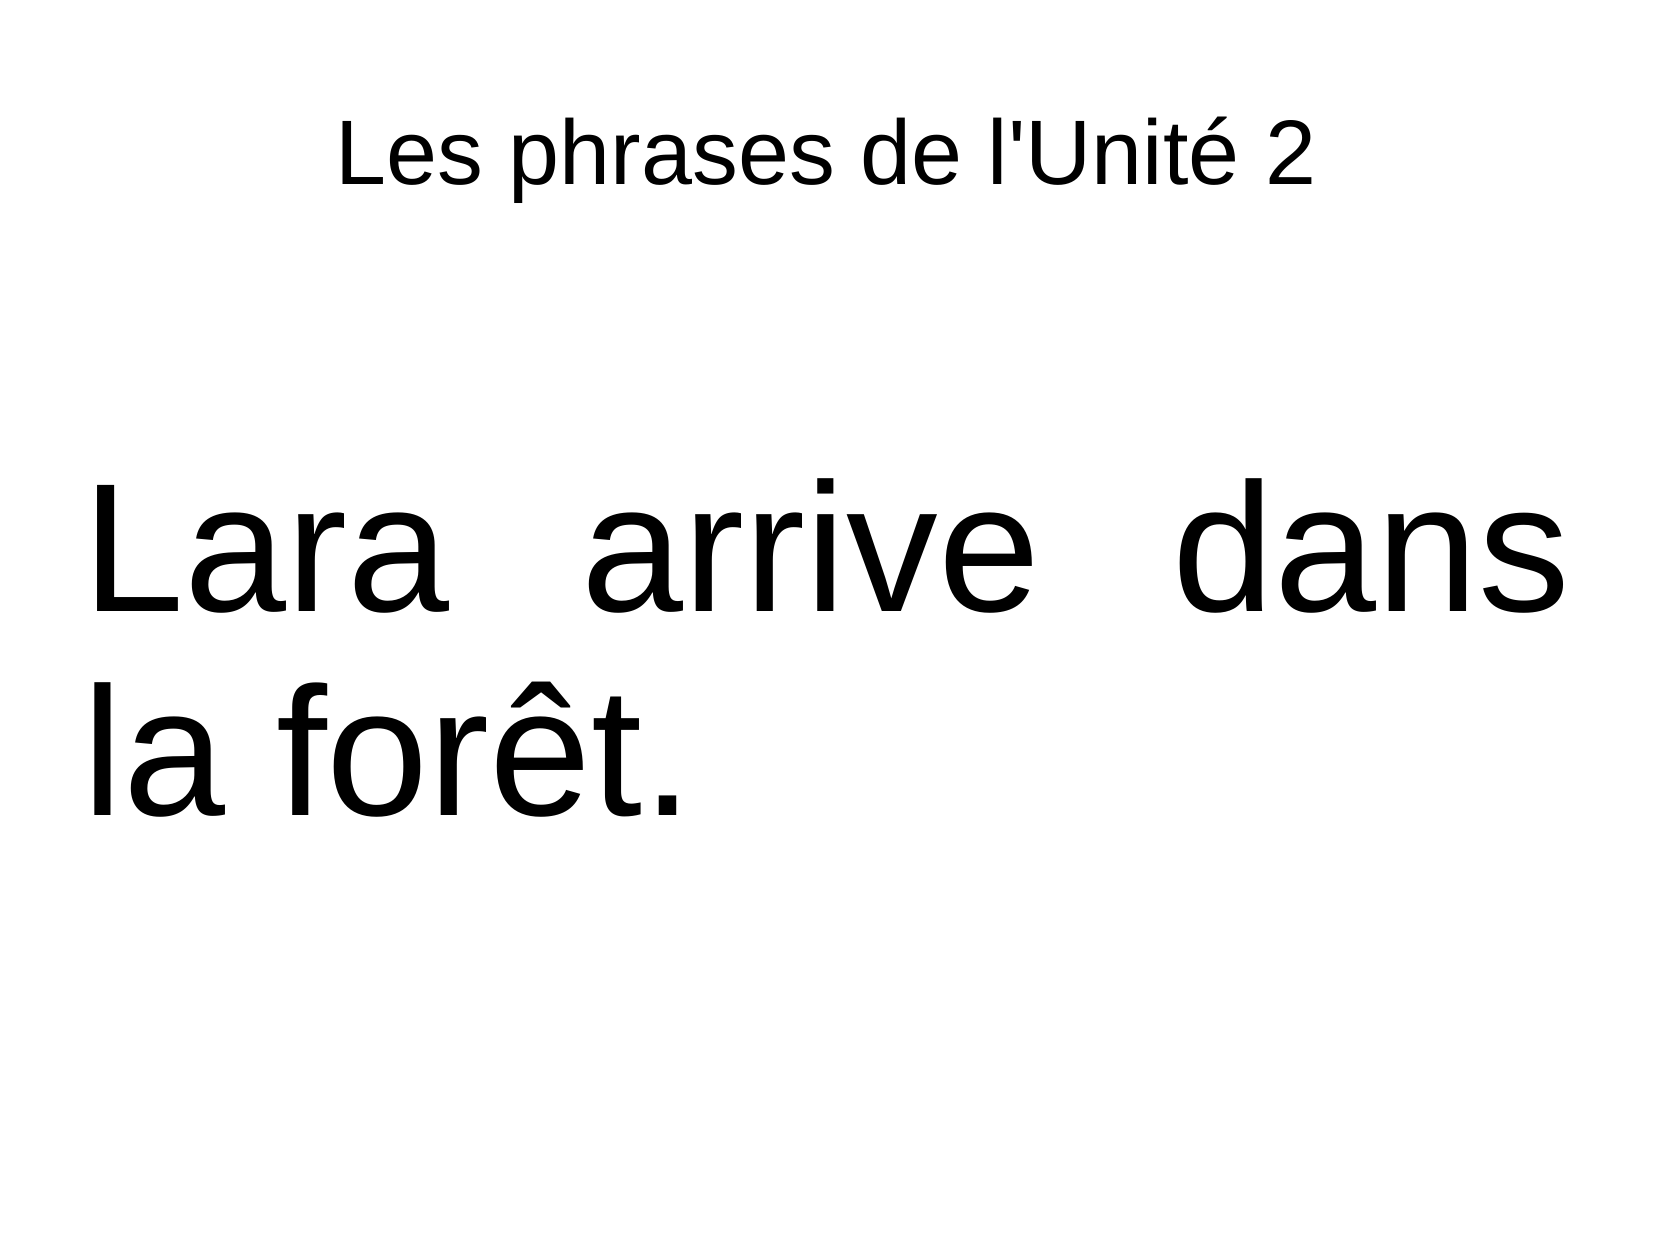

# Les phrases de l'Unité 2
Lara arrive dans la forêt.